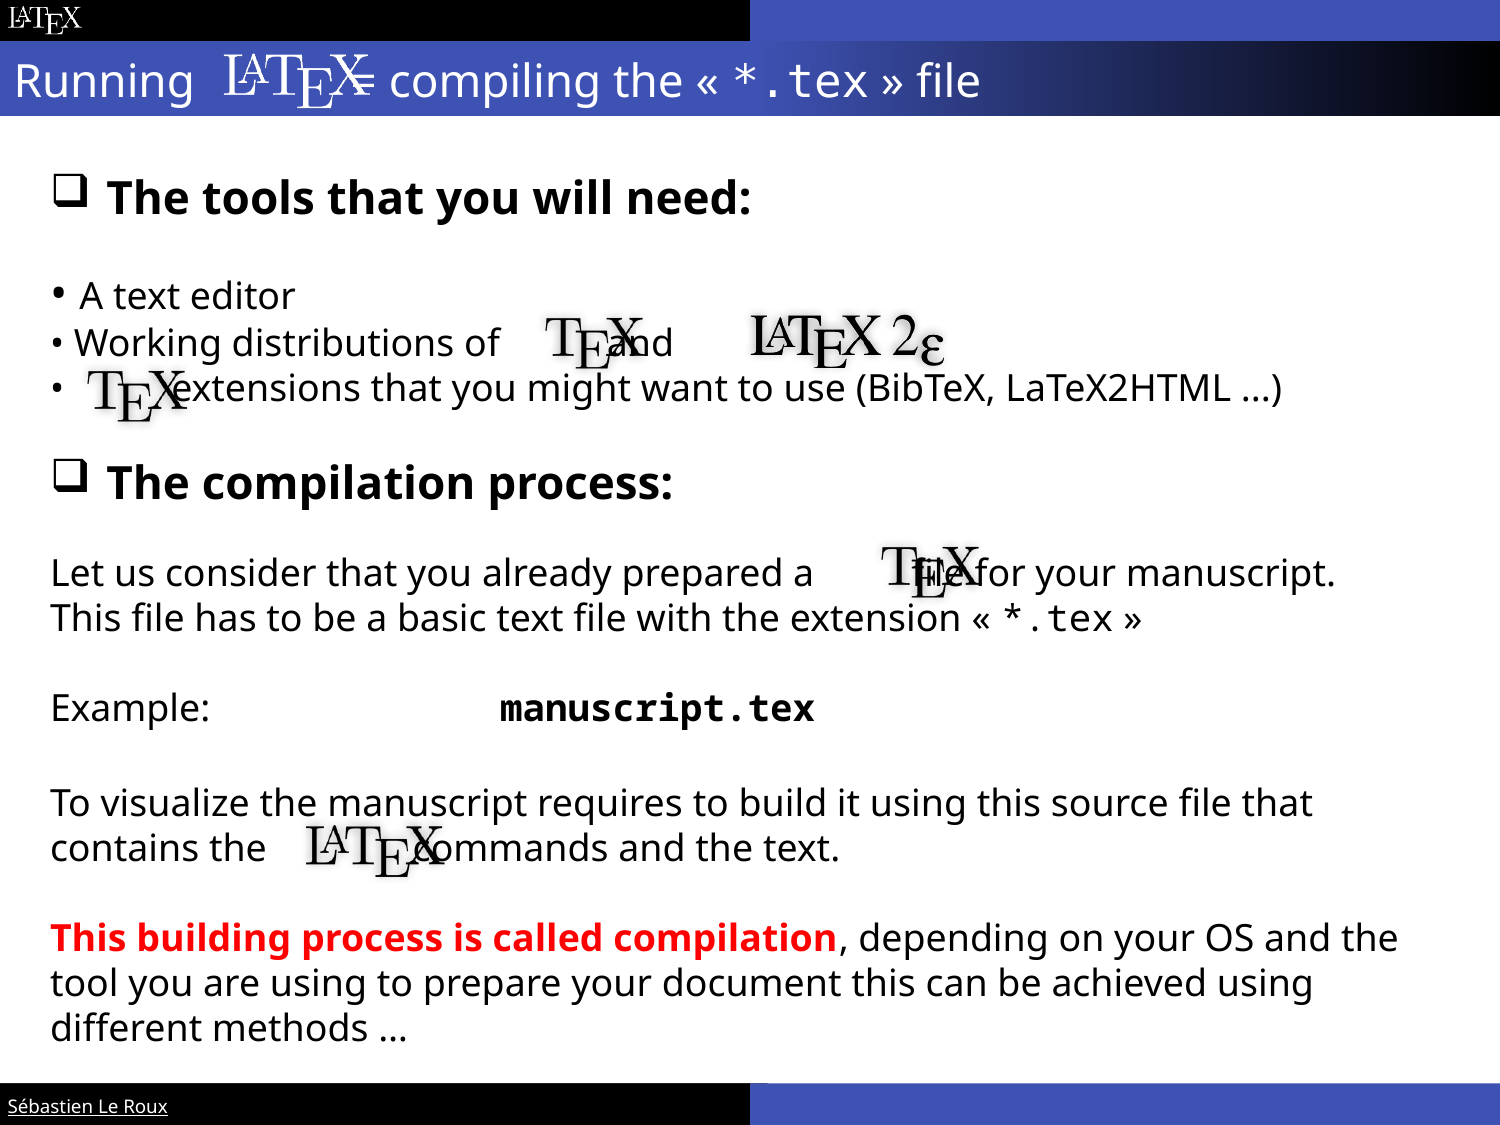

# Running = compiling the « *.tex » file
The tools that you will need:
• A text editor
• Working distributions of and
• extensions that you might want to use (BibTeX, LaTeX2HTML ...)
The compilation process:
Let us consider that you already prepared a file for your manuscript.
This file has to be a basic text file with the extension « *.tex »
Example: 		manuscript.tex
To visualize the manuscript requires to build it using this source file that contains the commands and the text.
This building process is called compilation, depending on your OS and the tool you are using to prepare your document this can be achieved using different methods …